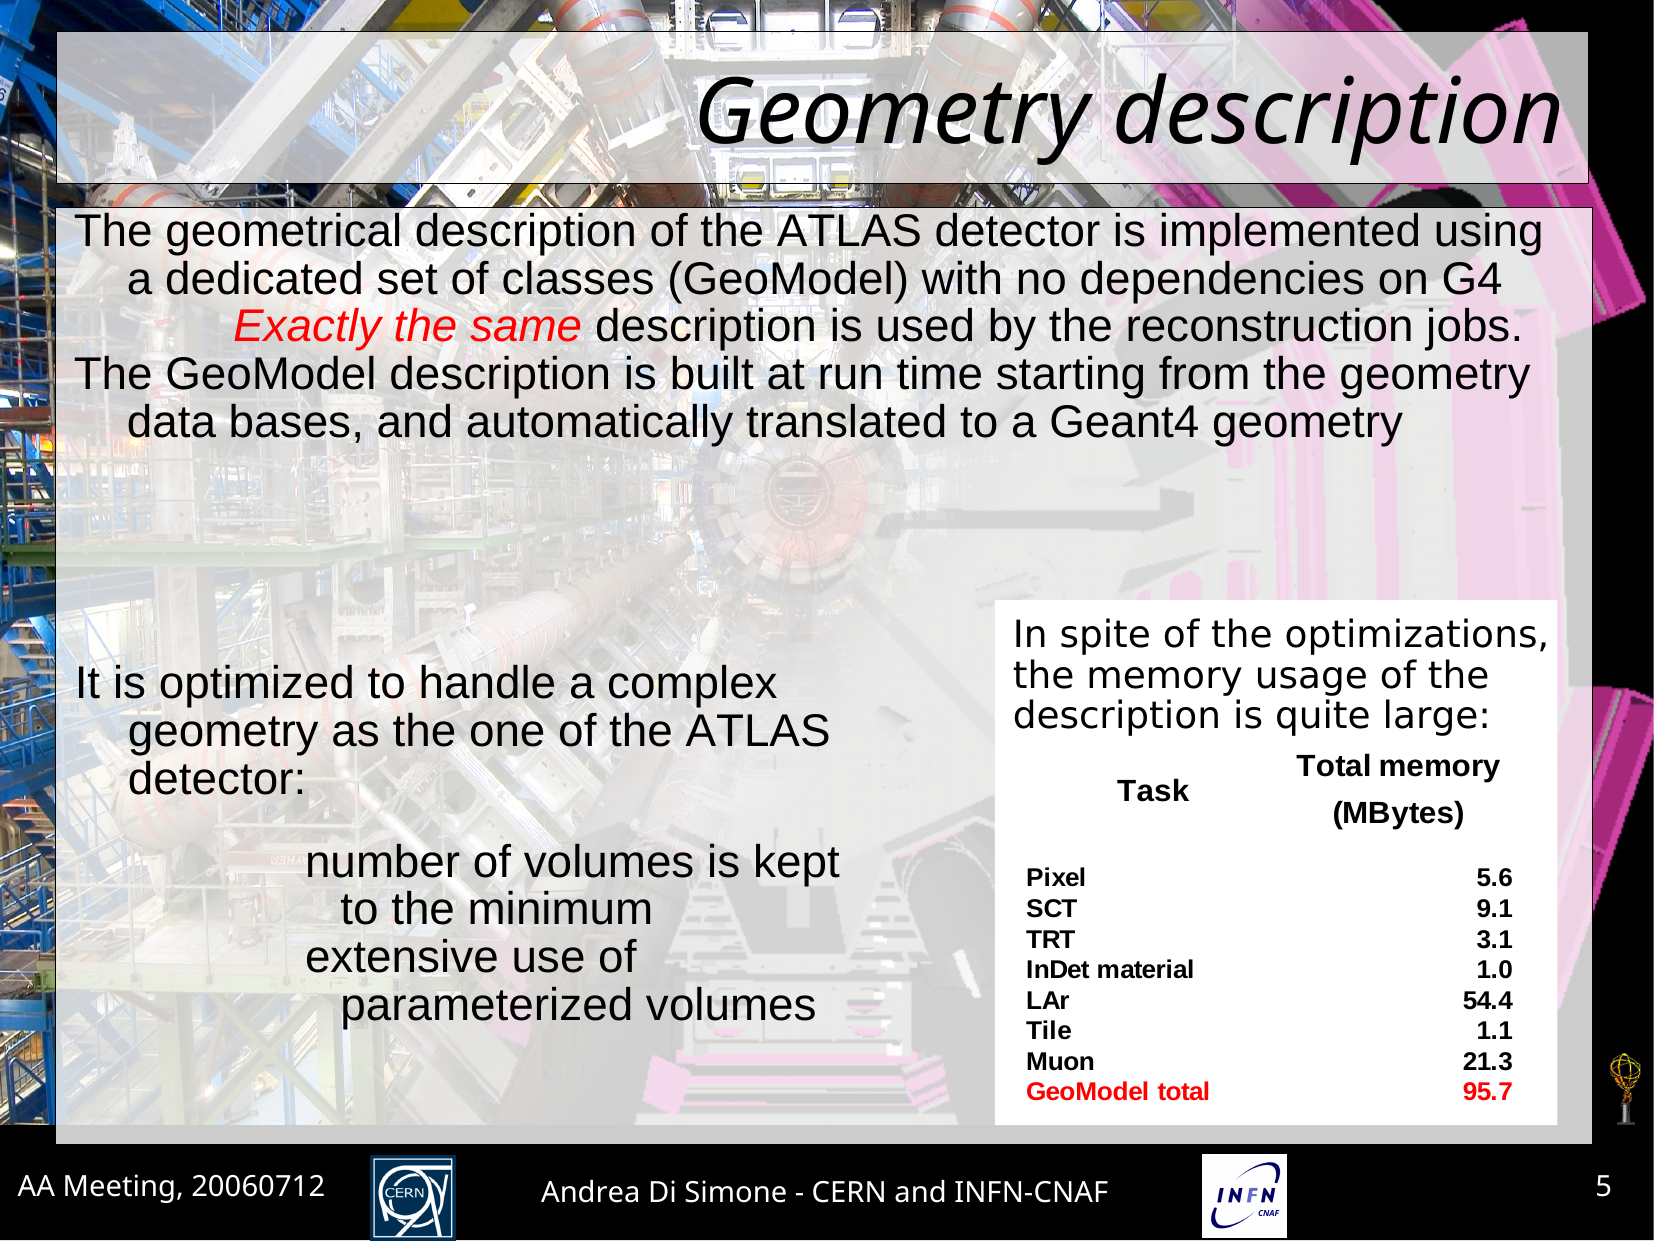

# Geometry description
The geometrical description of the ATLAS detector is implemented using a dedicated set of classes (GeoModel) with no dependencies on G4
Exactly the same description is used by the reconstruction jobs.
The GeoModel description is built at run time starting from the geometry data bases, and automatically translated to a Geant4 geometry
In spite of the optimizations, the memory usage of the description is quite large:
It is optimized to handle a complex geometry as the one of the ATLAS detector:
number of volumes is kept to the minimum
extensive use of parameterized volumes
AA Meeting, 20060712
5
Andrea Di Simone - CERN and INFN-CNAF